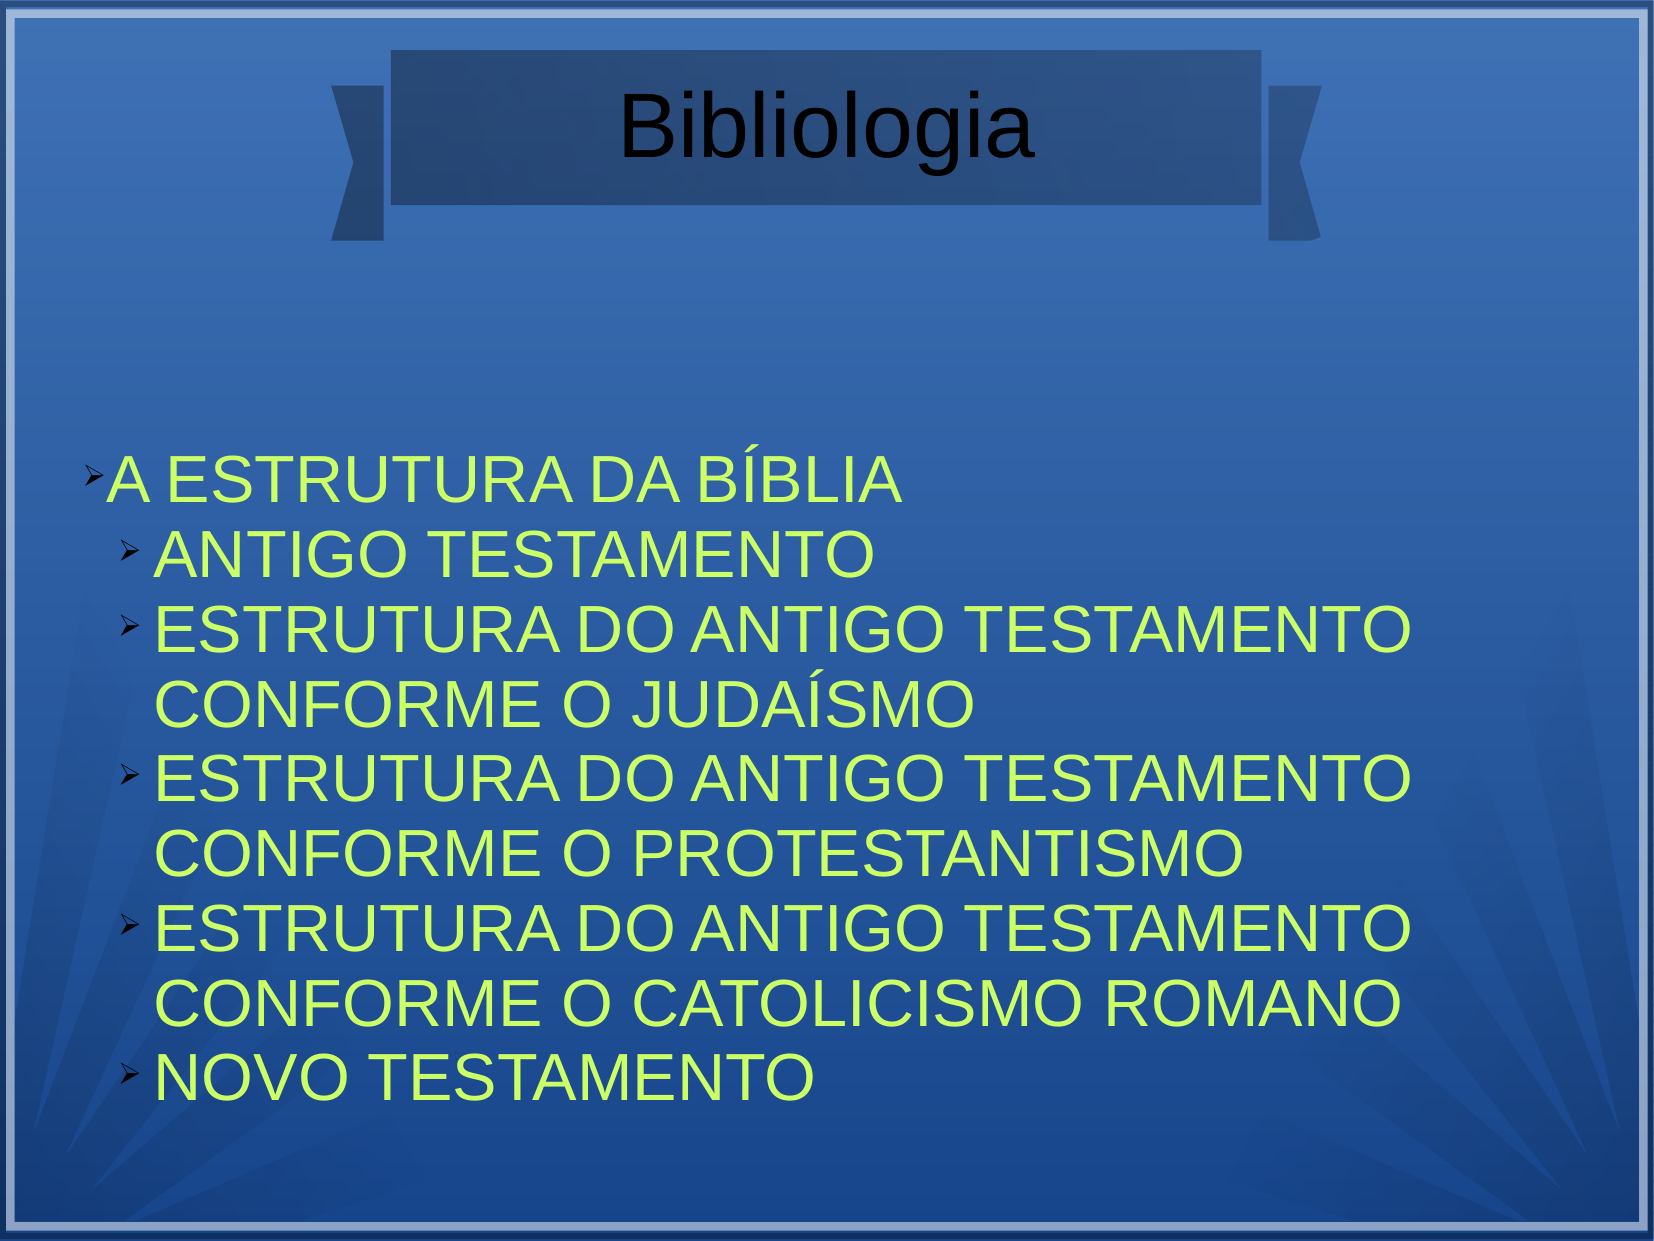

# Bibliologia
A ESTRUTURA DA BÍBLIA
ANTIGO TESTAMENTO
ESTRUTURA DO ANTIGO TESTAMENTO CONFORME O JUDAÍSMO
ESTRUTURA DO ANTIGO TESTAMENTO CONFORME O PROTESTANTISMO
ESTRUTURA DO ANTIGO TESTAMENTO CONFORME O CATOLICISMO ROMANO
NOVO TESTAMENTO